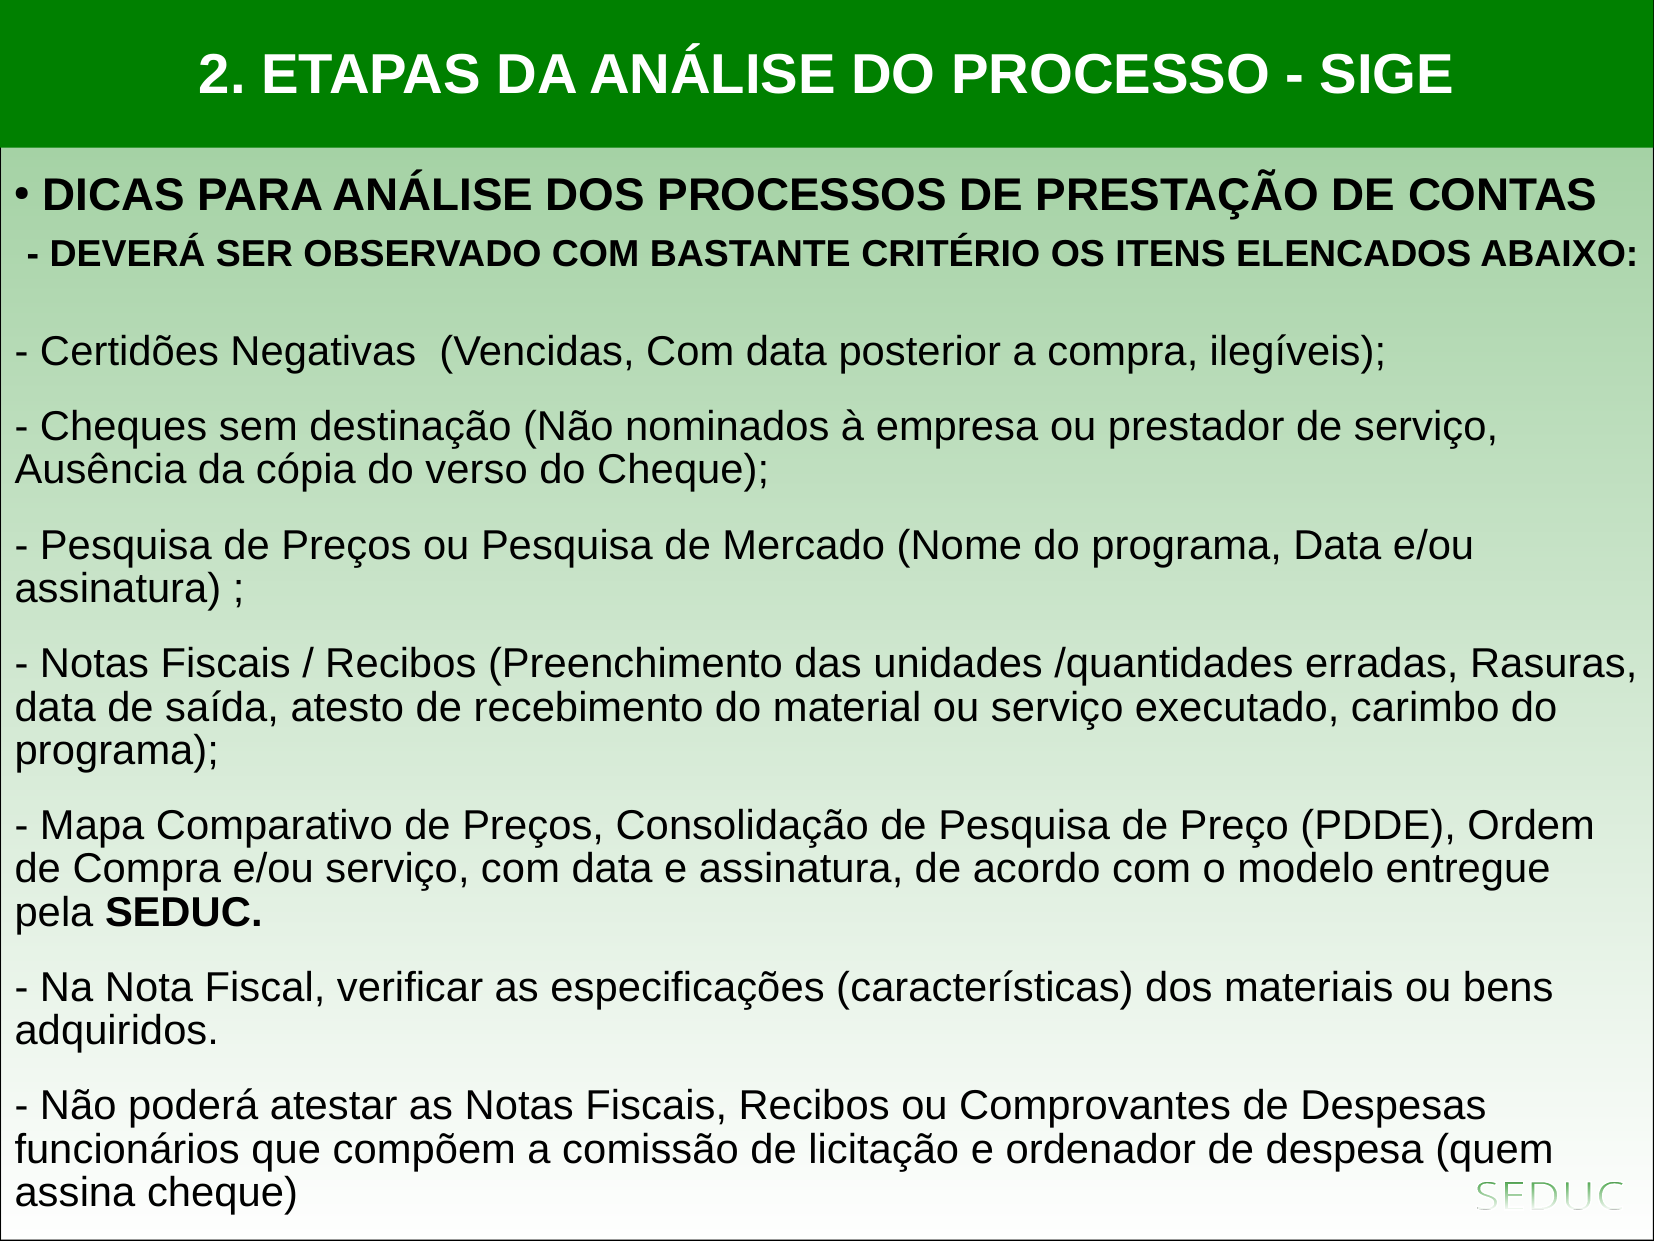

2. ETAPAS DA ANÁLISE DO PROCESSO - SIGE
 DICAS PARA ANÁLISE DOS PROCESSOS DE PRESTAÇÃO DE CONTAS
- DEVERÁ SER OBSERVADO COM BASTANTE CRITÉRIO OS ITENS ELENCADOS ABAIXO:
- Certidões Negativas (Vencidas, Com data posterior a compra, ilegíveis);
- Cheques sem destinação (Não nominados à empresa ou prestador de serviço, Ausência da cópia do verso do Cheque);
- Pesquisa de Preços ou Pesquisa de Mercado (Nome do programa, Data e/ou assinatura) ;
- Notas Fiscais / Recibos (Preenchimento das unidades /quantidades erradas, Rasuras, data de saída, atesto de recebimento do material ou serviço executado, carimbo do programa);
- Mapa Comparativo de Preços, Consolidação de Pesquisa de Preço (PDDE), Ordem de Compra e/ou serviço, com data e assinatura, de acordo com o modelo entregue pela SEDUC.
- Na Nota Fiscal, verificar as especificações (características) dos materiais ou bens adquiridos.
- Não poderá atestar as Notas Fiscais, Recibos ou Comprovantes de Despesas funcionários que compõem a comissão de licitação e ordenador de despesa (quem assina cheque)
SEDUC